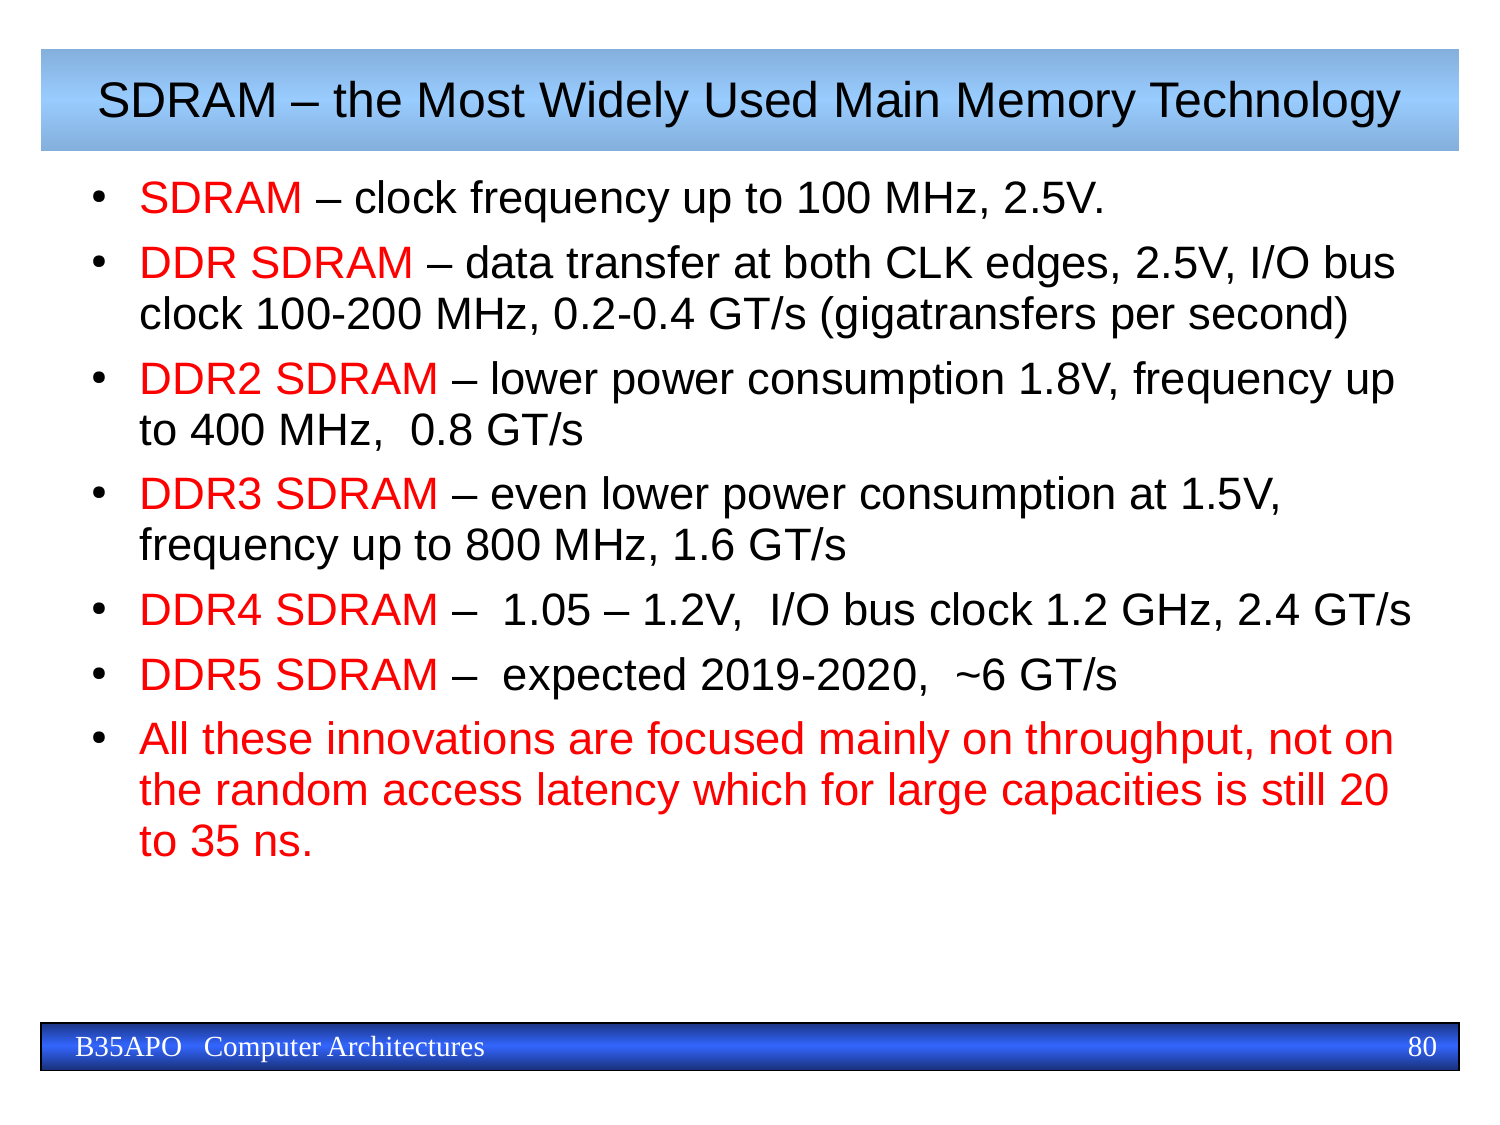

# SDRAM – the Most Widely Used Main Memory Technology
SDRAM – clock frequency up to 100 MHz, 2.5V.
DDR SDRAM – data transfer at both CLK edges, 2.5V, I/O bus clock 100-200 MHz, 0.2-0.4 GT/s (gigatransfers per second)
DDR2 SDRAM – lower power consumption 1.8V, frequency up to 400 MHz, 0.8 GT/s
DDR3 SDRAM – even lower power consumption at 1.5V, frequency up to 800 MHz, 1.6 GT/s
DDR4 SDRAM – 1.05 – 1.2V, I/O bus clock 1.2 GHz, 2.4 GT/s
DDR5 SDRAM – expected 2019-2020, ~6 GT/s
All these innovations are focused mainly on throughput, not on the random access latency which for large capacities is still 20 to 35 ns.
B35APO Computer Architectures
80